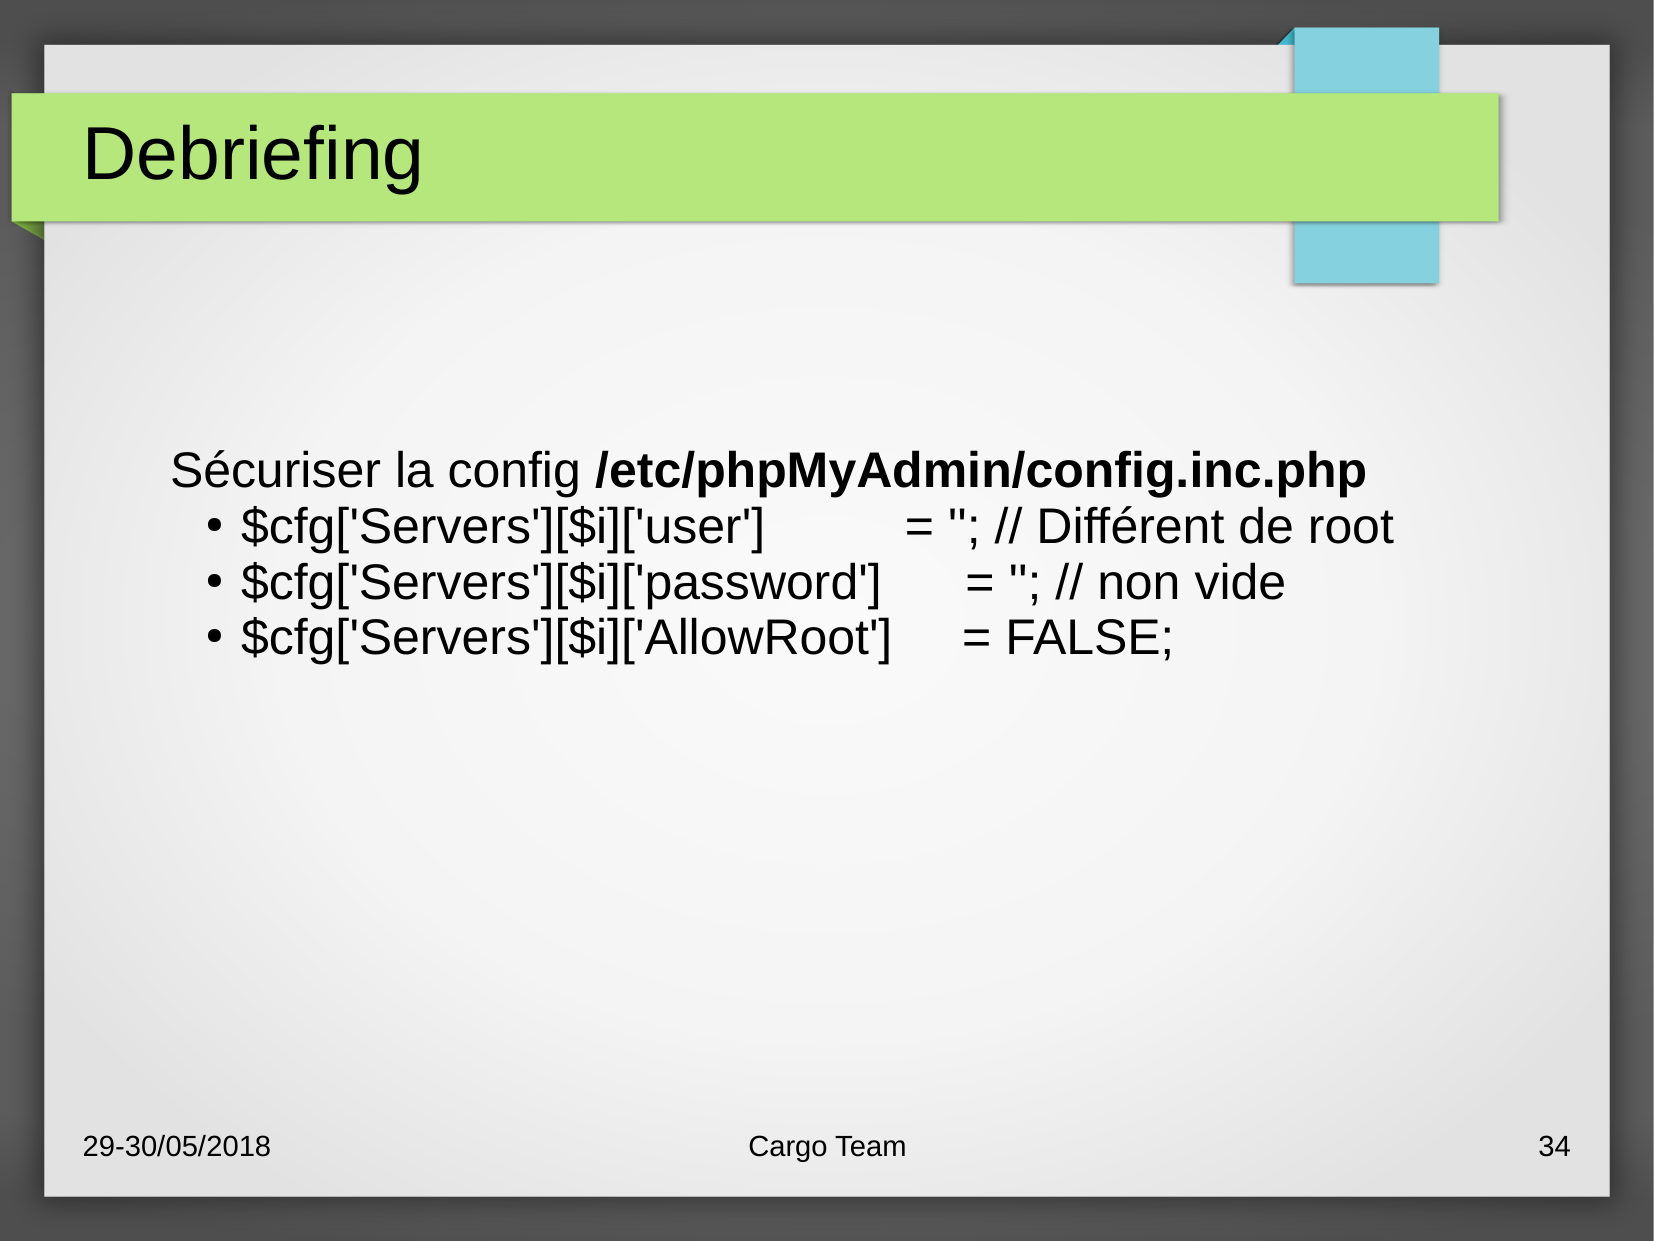

# Debriefing
Sécuriser la config /etc/phpMyAdmin/config.inc.php
$cfg['Servers'][$i]['user'] = ''; // Différent de root
$cfg['Servers'][$i]['password'] = ''; // non vide
$cfg['Servers'][$i]['AllowRoot'] = FALSE;
29-30/05/2018
Cargo Team
34